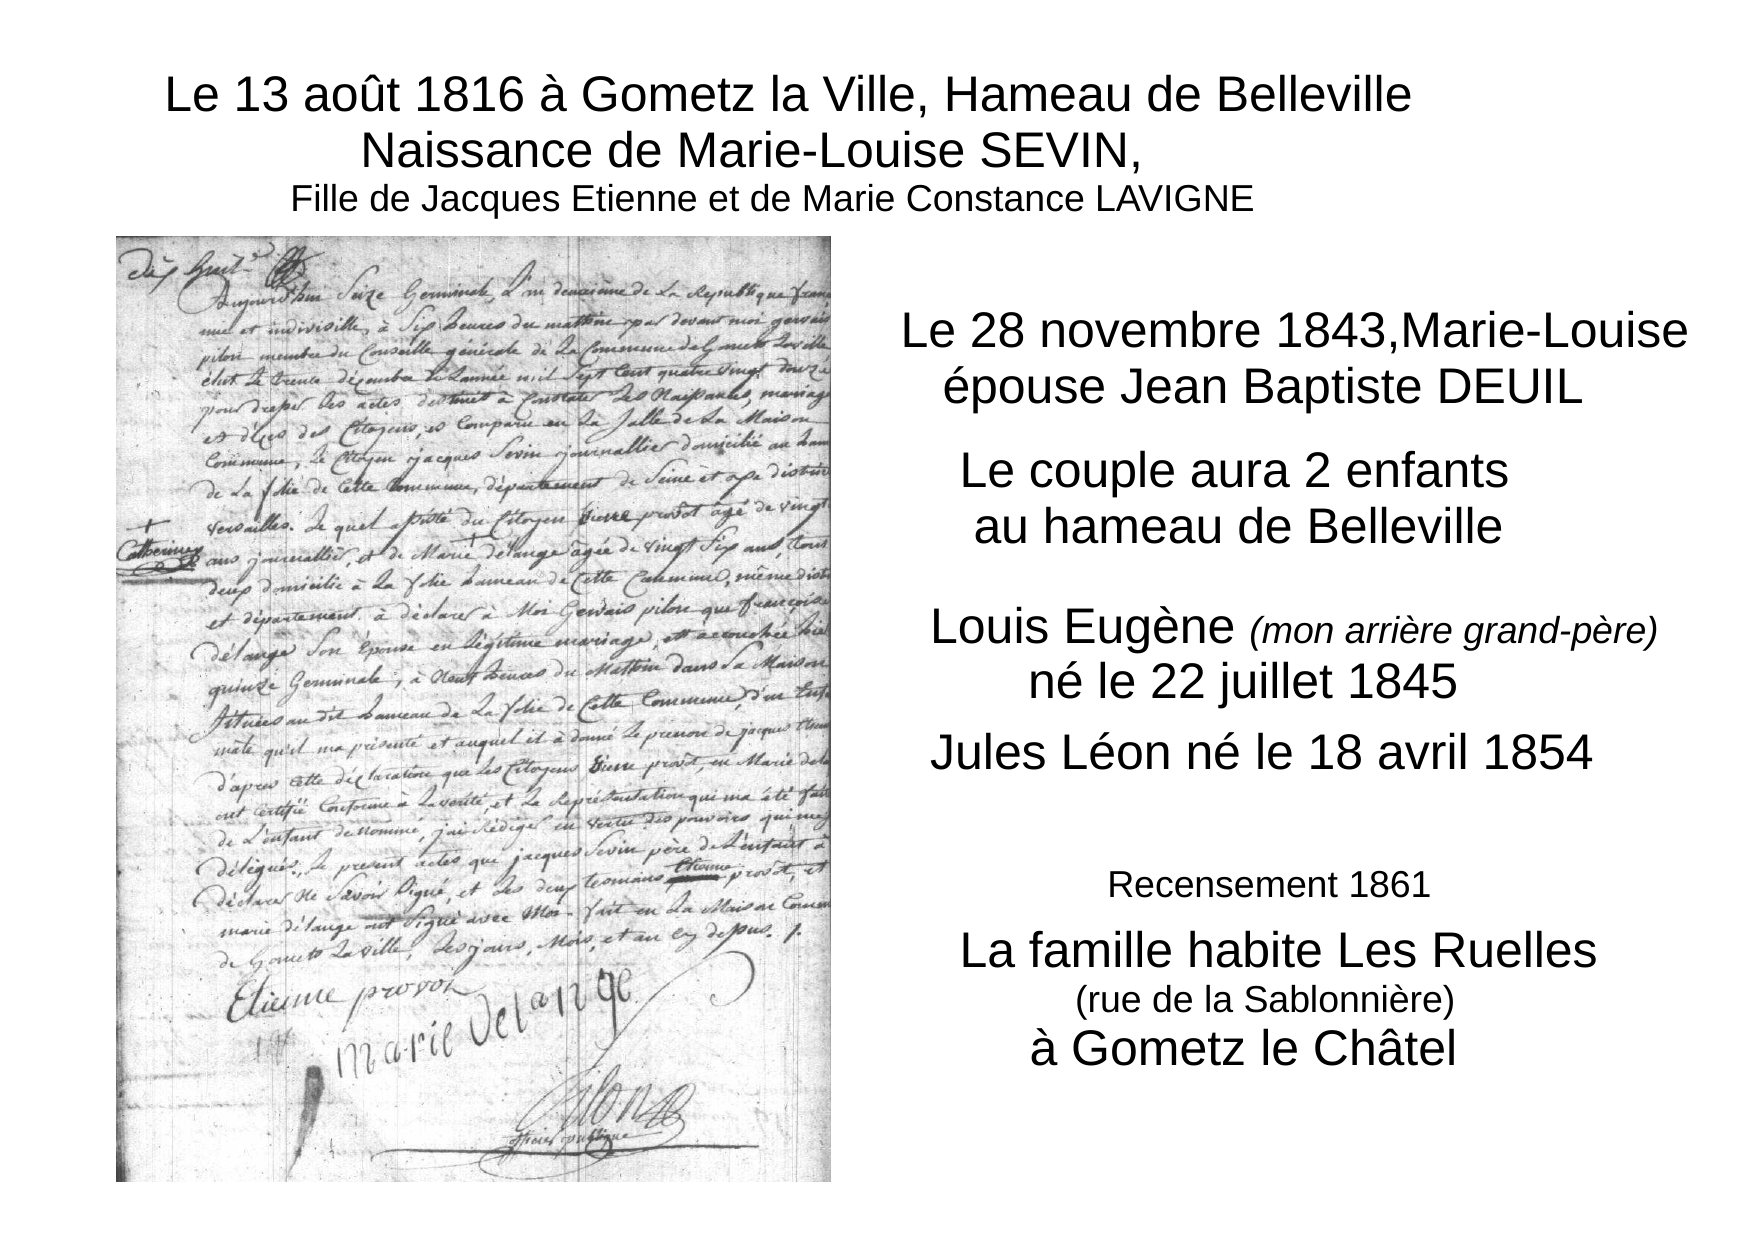

Le 13 août 1816 à Gometz la Ville, Hameau de Belleville
 Naissance de Marie-Louise SEVIN,
 Fille de Jacques Etienne et de Marie Constance LAVIGNE
Le 28 novembre 1843,Marie-Louise
 épouse Jean Baptiste DEUIL
Le couple aura 2 enfants
 au hameau de Belleville
Louis Eugène (mon arrière grand-père)
 né le 22 juillet 1845
Jules Léon né le 18 avril 1854
Recensement 1861
La famille habite Les Ruelles
 (rue de la Sablonnière)
 à Gometz le Châtel